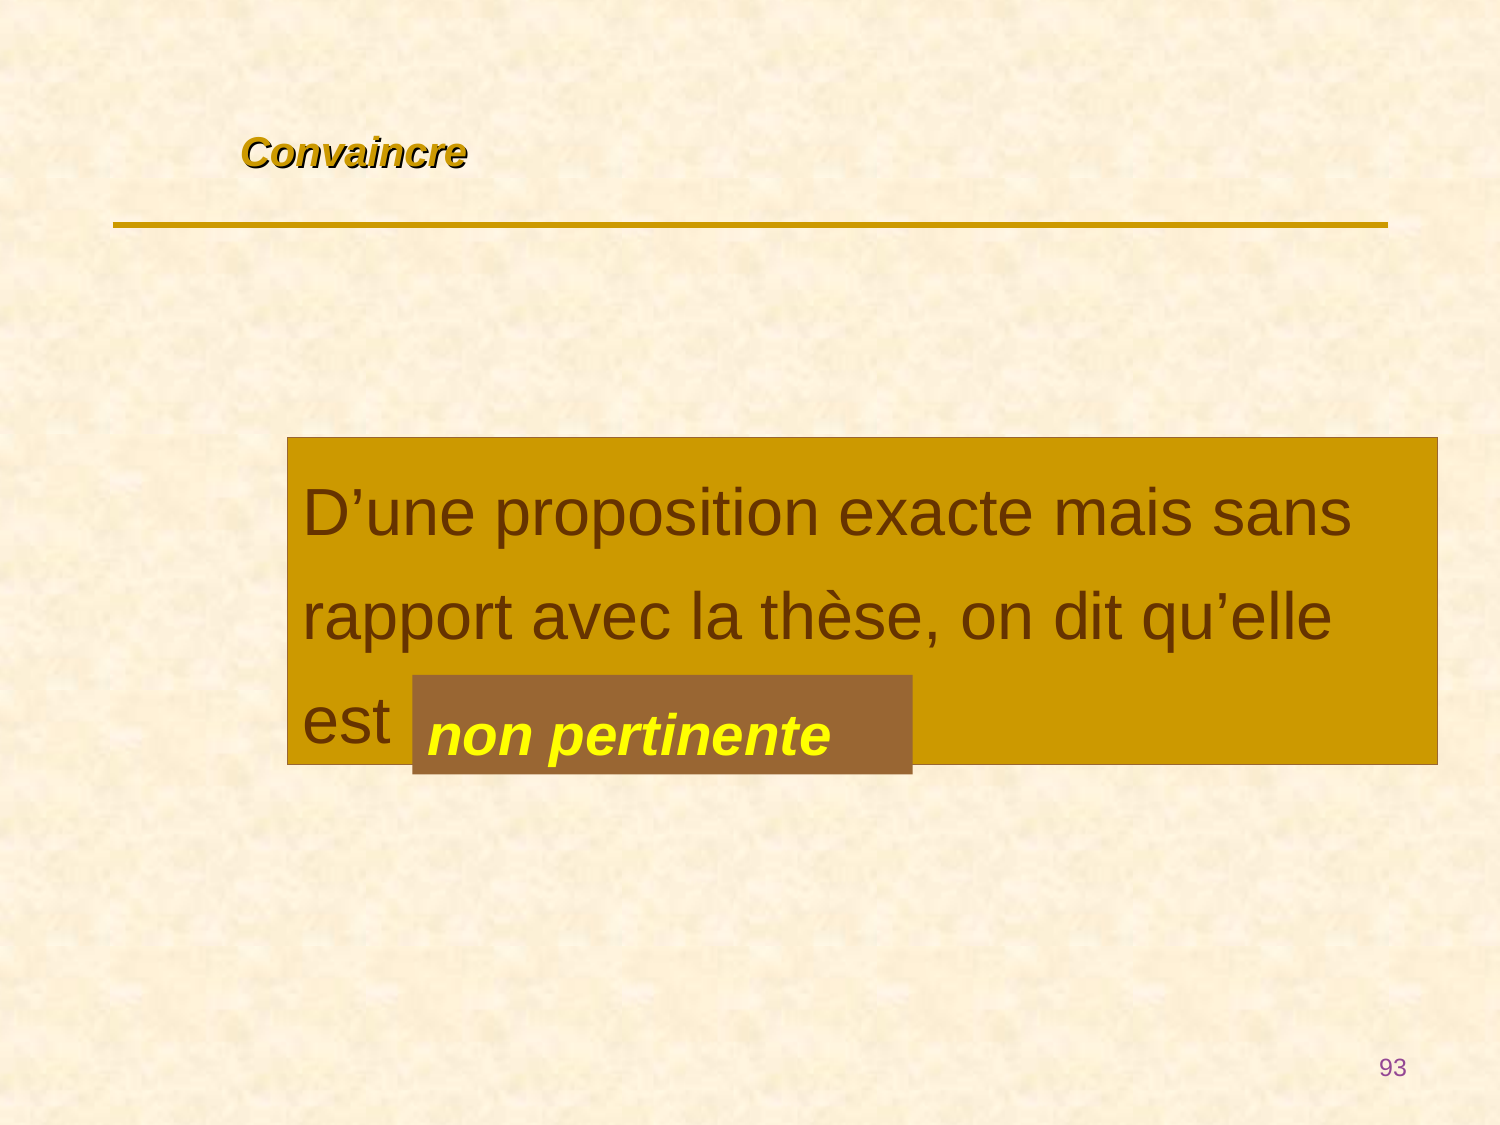

Convaincre
D’une proposition exacte mais sans rapport avec la thèse, on dit qu’elle est 	...
non pertinente
93